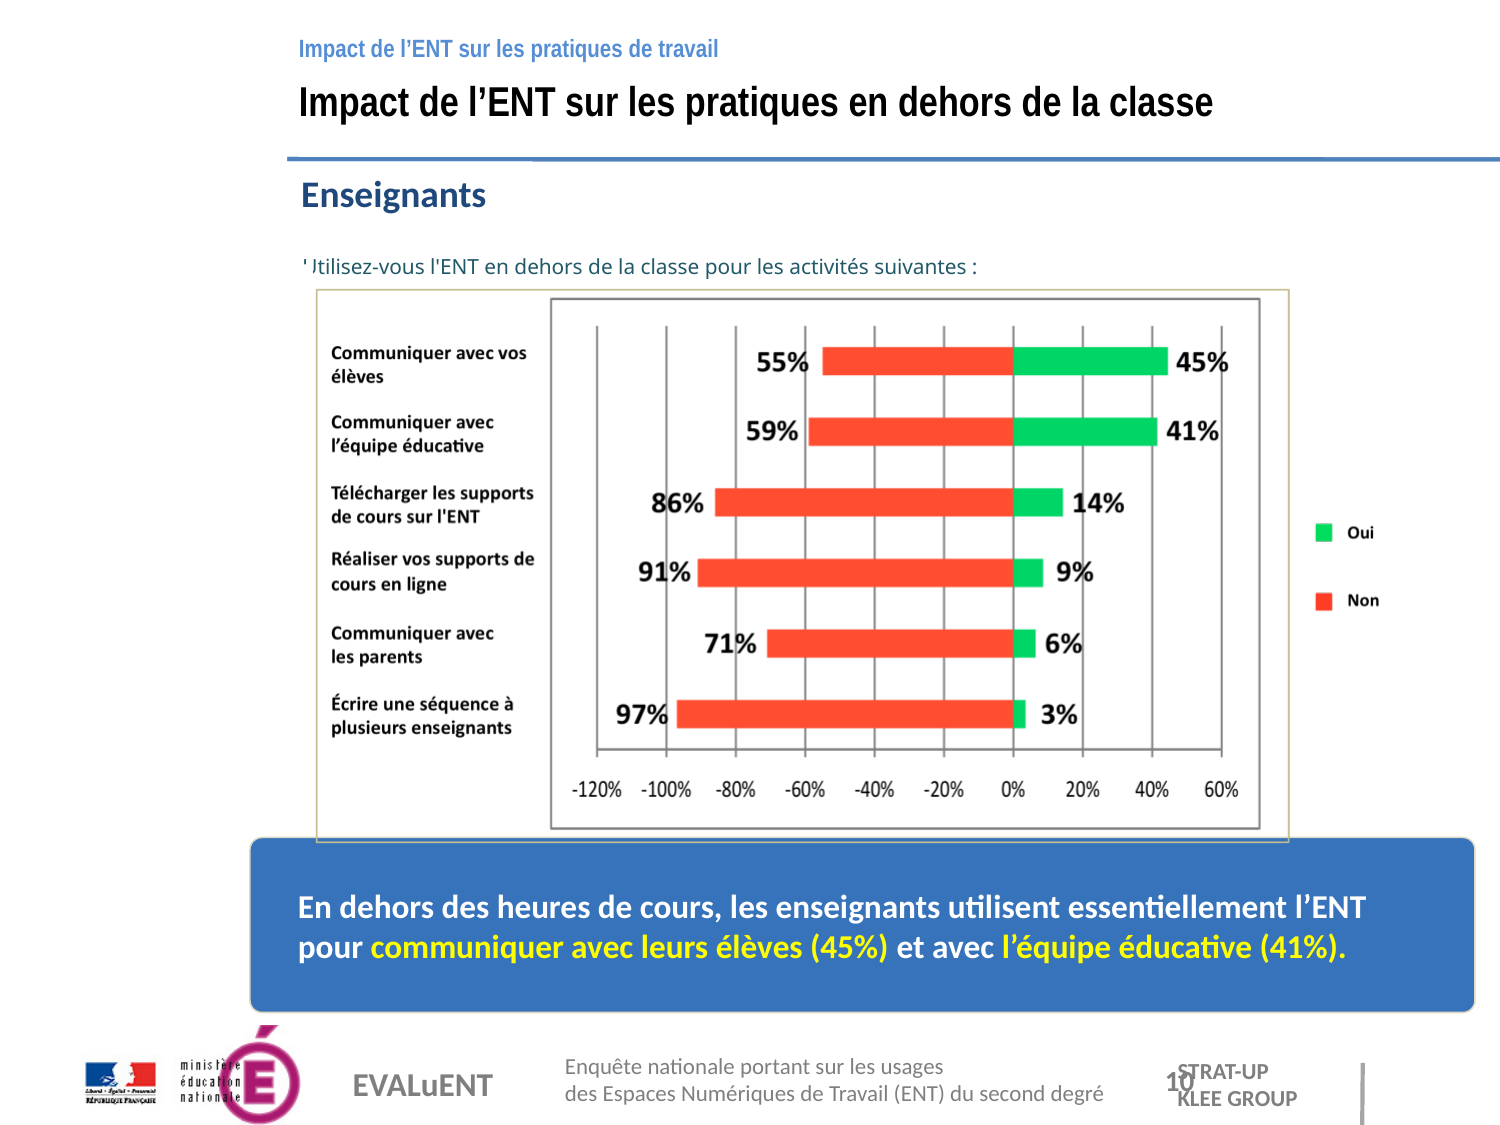

Impact de l’ENT sur les pratiques de travail
Impact de l’ENT sur les pratiques en dehors de la classe
Enseignants
Utilisez-vous l'ENT en dehors de la classe pour les activités suivantes :
En dehors des heures de cours, les enseignants utilisent essentiellement l’ENT
pour communiquer avec leurs élèves (45%) et avec l’équipe éducative (41%).